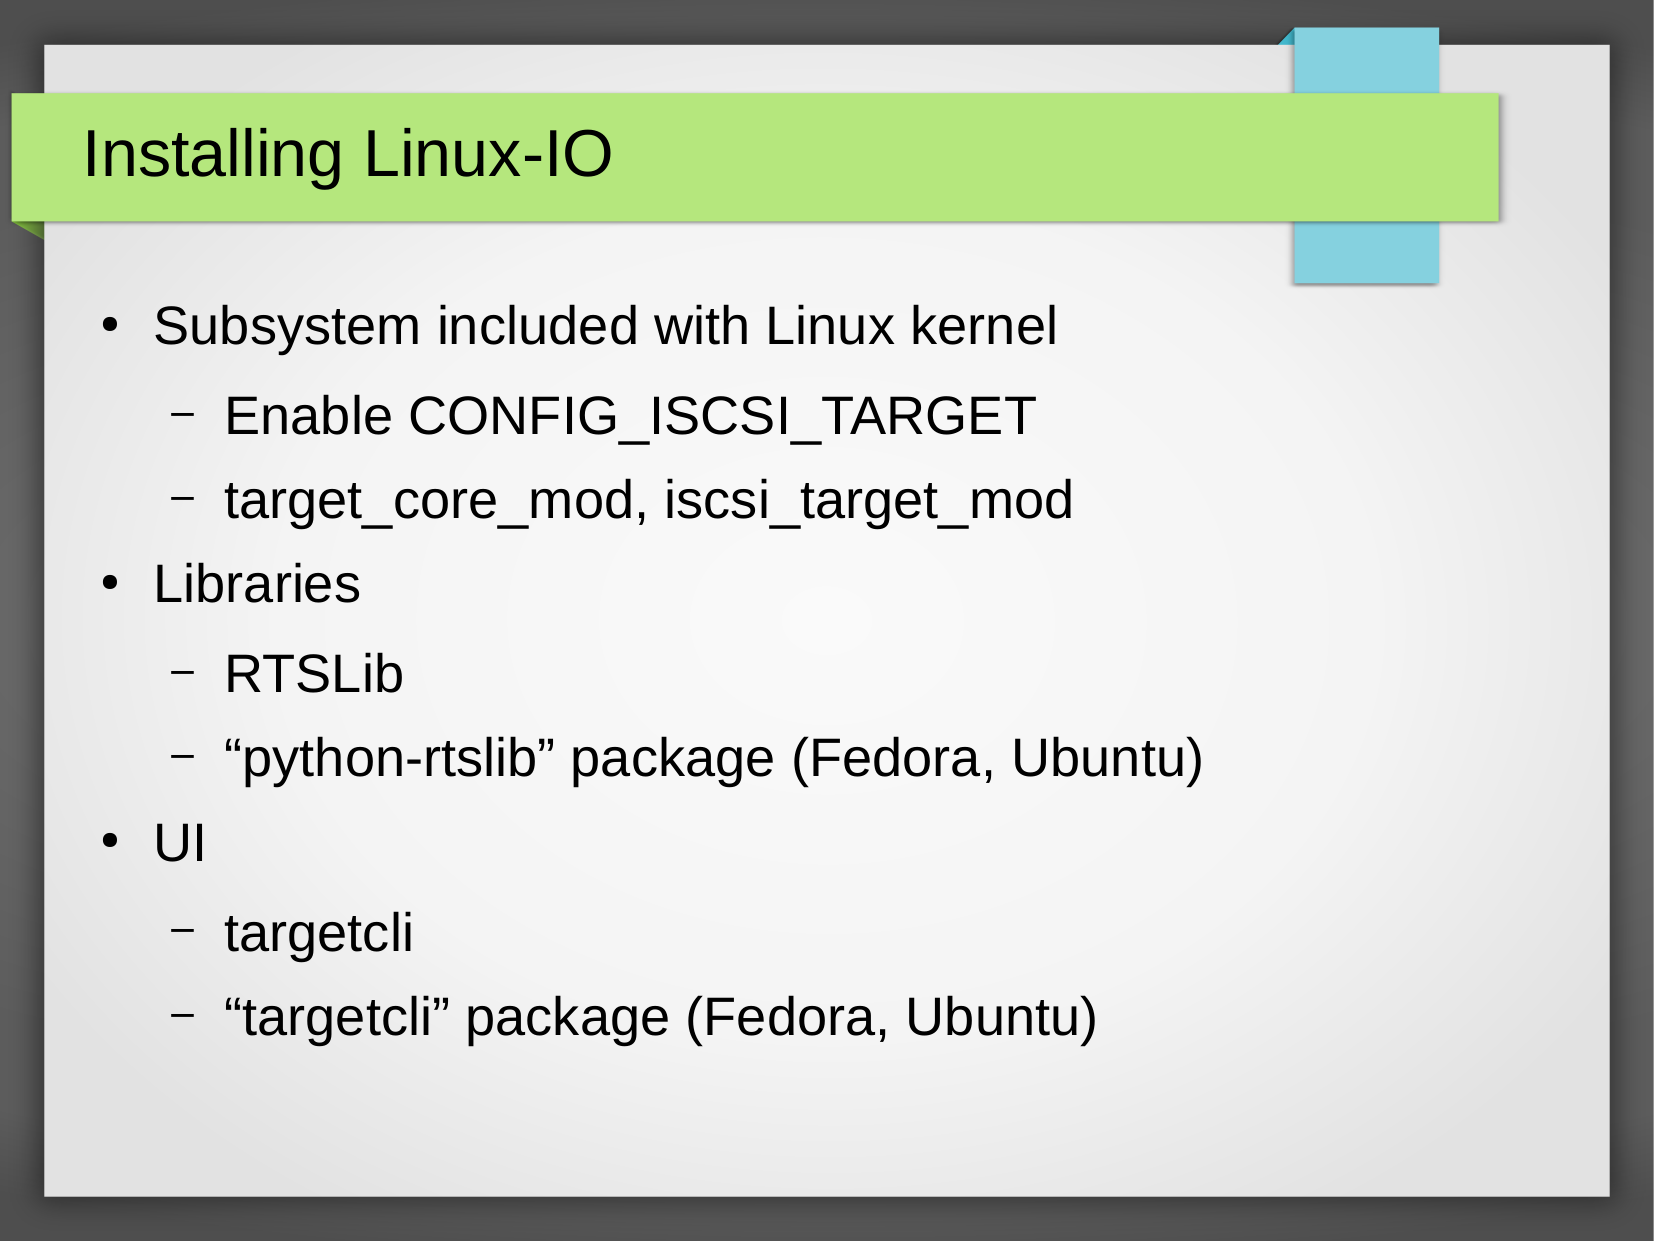

# Installing Linux-IO
Subsystem included with Linux kernel
Enable CONFIG_ISCSI_TARGET
target_core_mod, iscsi_target_mod
Libraries
RTSLib
“python-rtslib” package (Fedora, Ubuntu)
UI
targetcli
“targetcli” package (Fedora, Ubuntu)